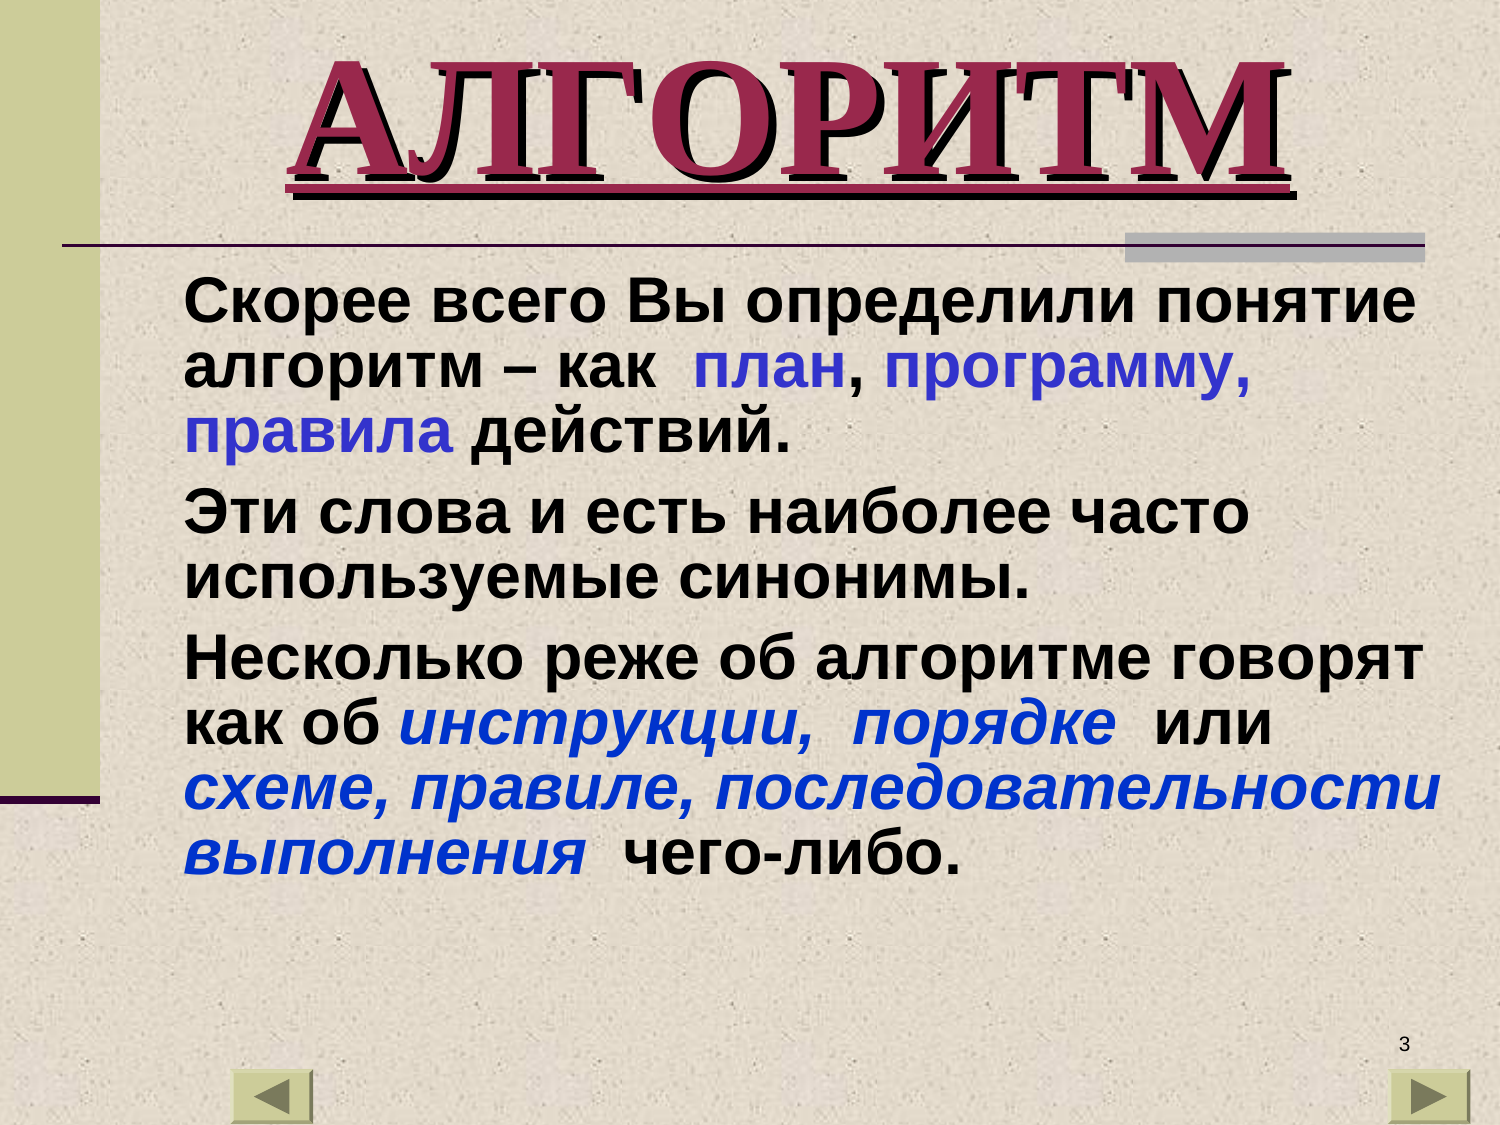

# АЛГОРИТМ
	Скорее всего Вы определили понятие алгоритм – как план, программу, правила действий.
	Эти слова и есть наиболее часто используемые синонимы.
	Несколько реже об алгоритме говорят как об инструкции, порядке или схеме, правиле, последовательности выполнения чего-либо.
3